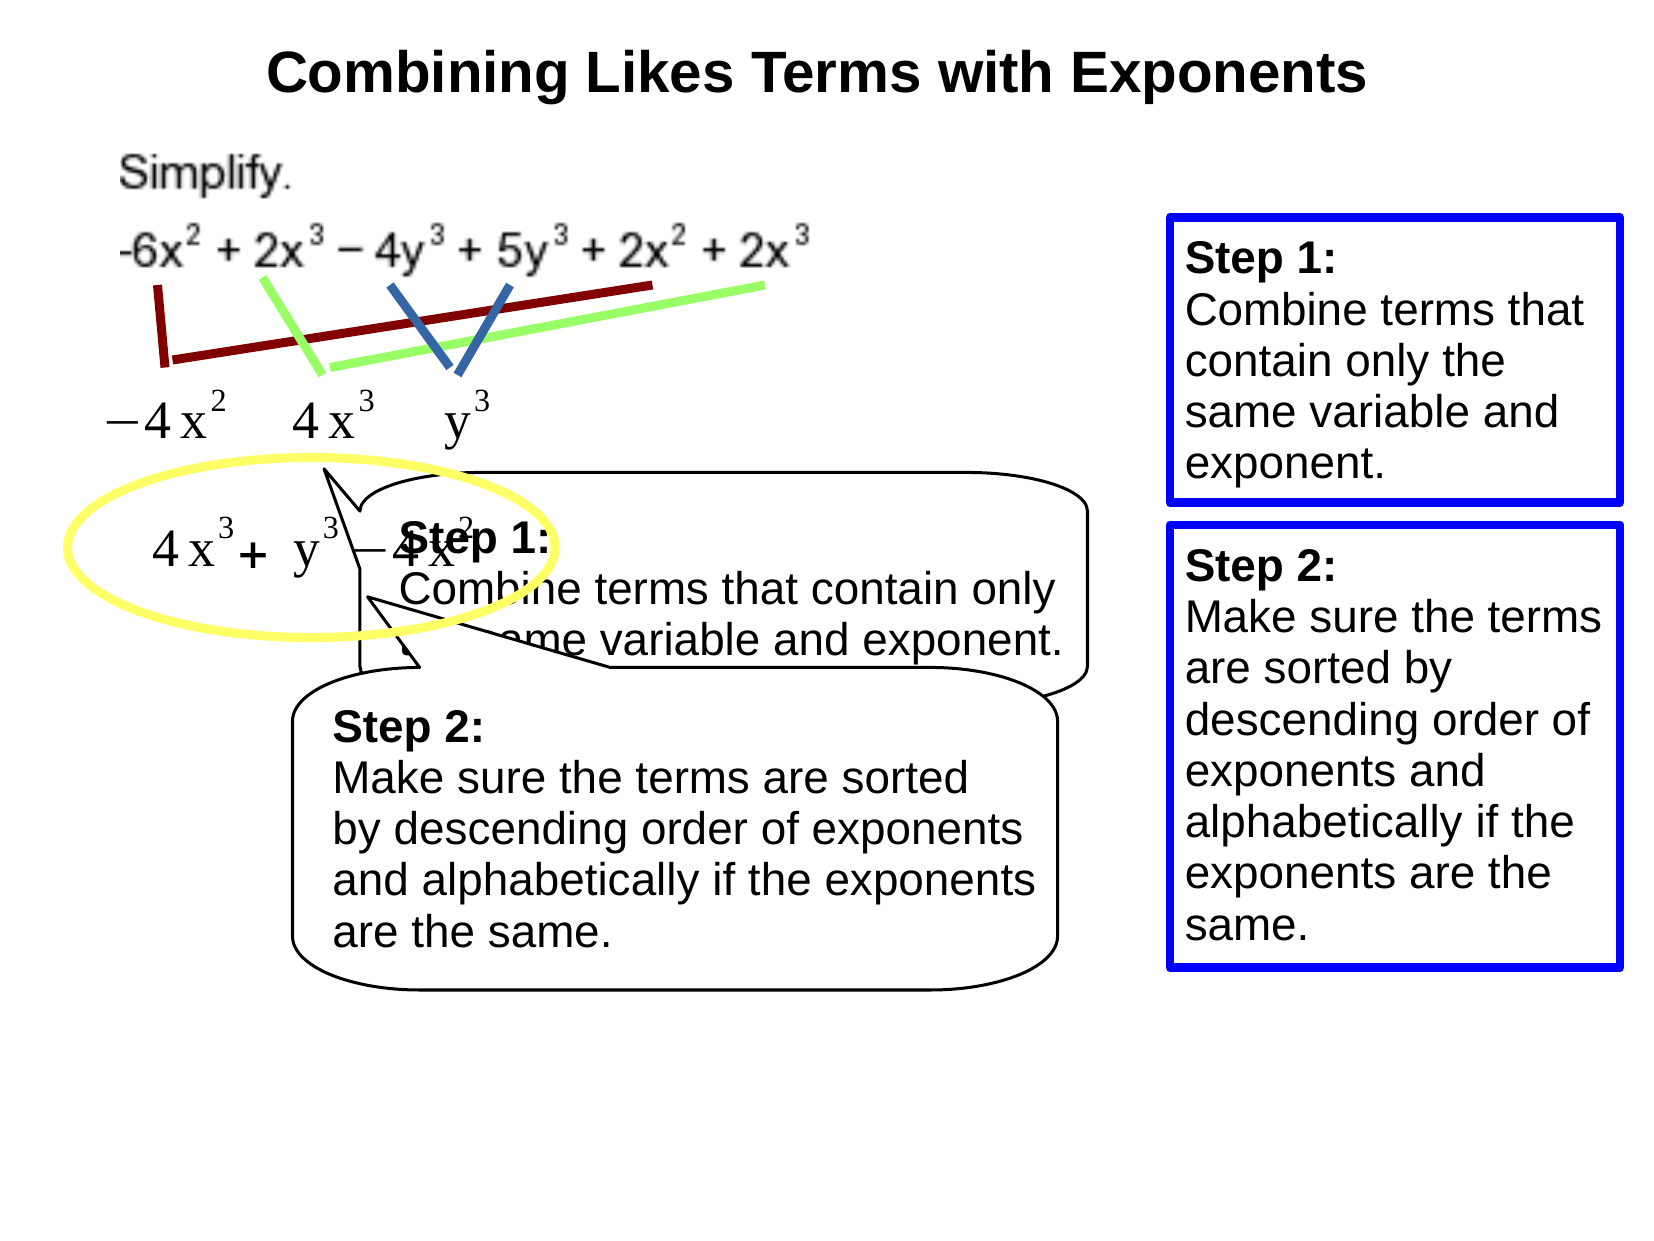

Combining Likes Terms with Exponents
Step 1:
Combine terms that contain only the same variable and exponent.
Step 2:
Make sure the terms are sorted by descending order of exponents and alphabetically if the exponents are the same.
Step 1:
Combine terms that contain only
the same variable and exponent.
Step 2:
Make sure the terms are sorted
by descending order of exponents
and alphabetically if the exponents
are the same.